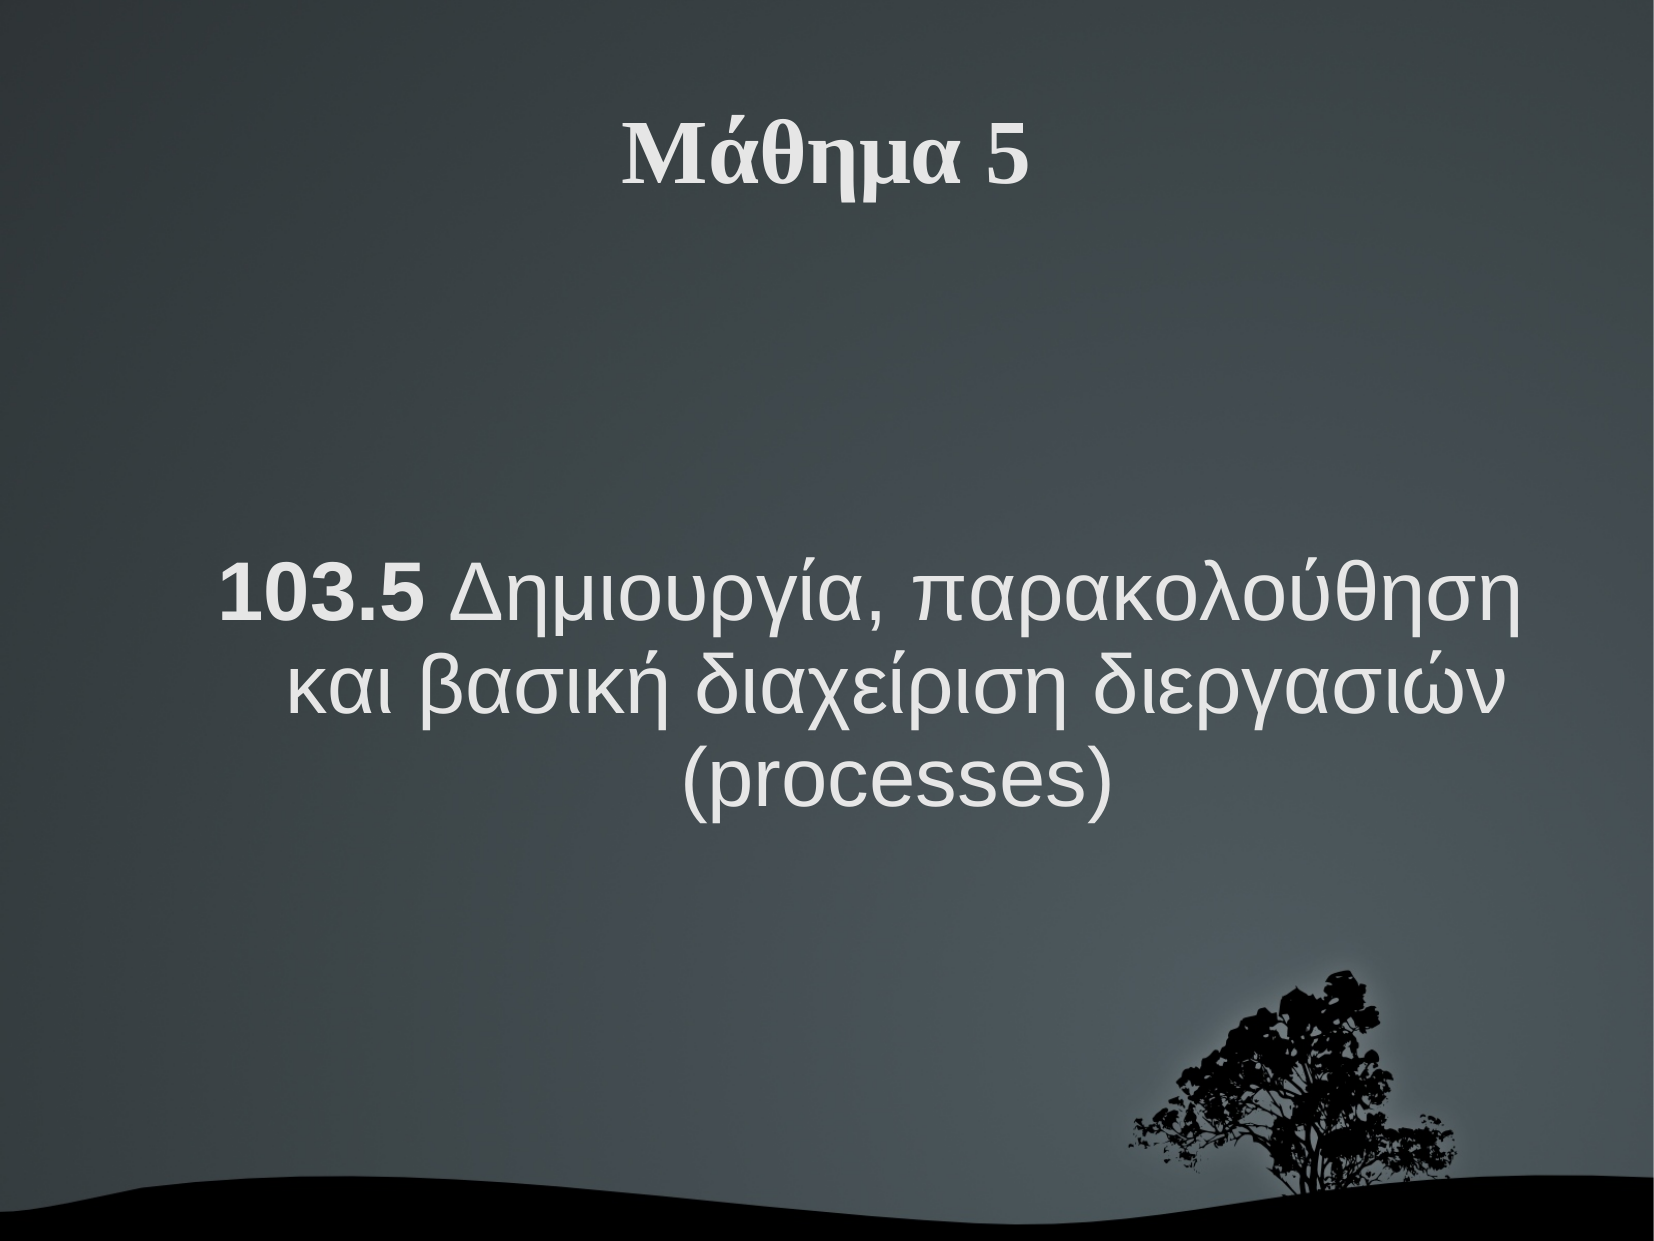

# Μάθημα 5
103.5 Δημιουργία, παρακολούθηση και βασική διαχείριση διεργασιών (processes)